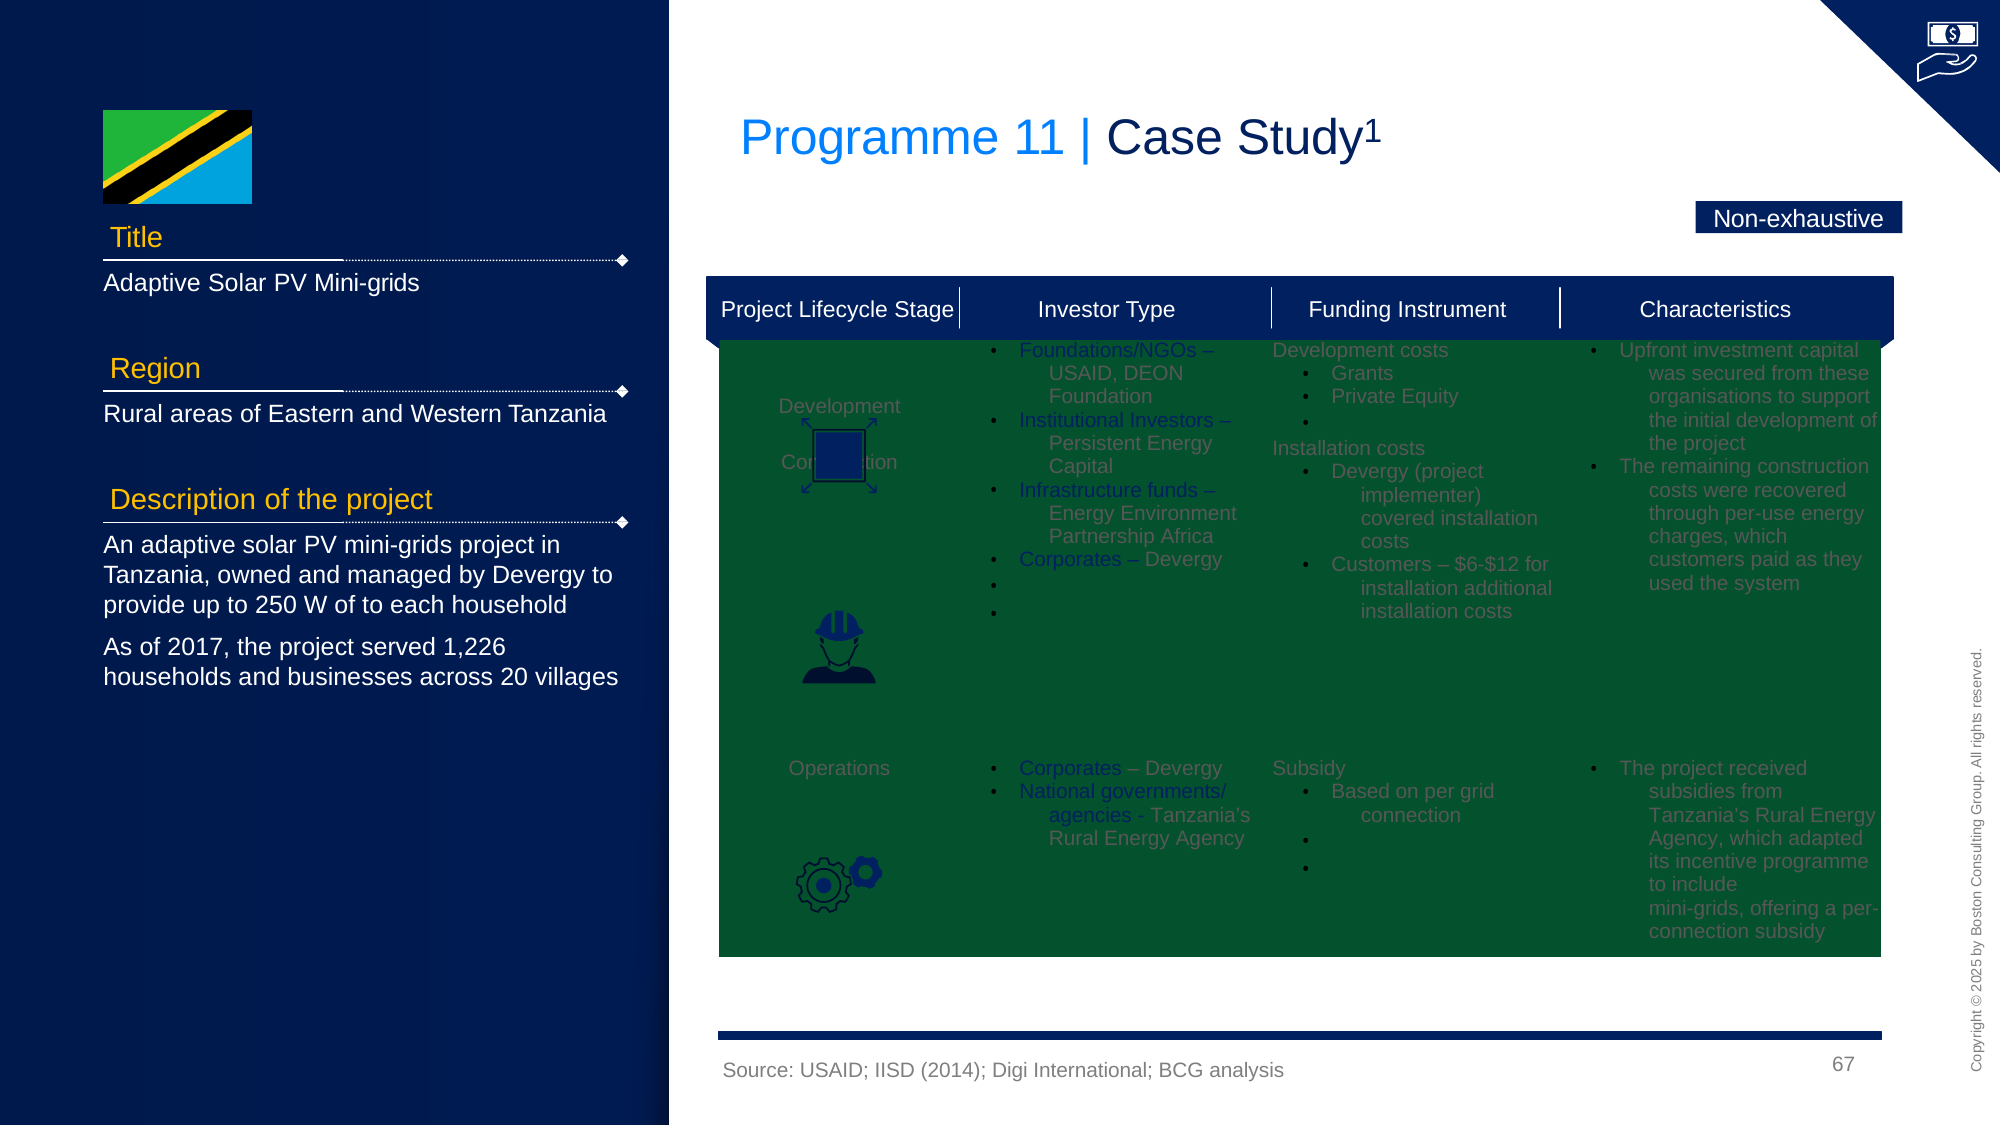

Programme 11 | Case Study1
Non-exhaustive
Title
Adaptive Solar PV Mini-grids
Project Lifecycle Stage
Investor Type
Funding Instrument
Characteristics
| Development | Foundations/NGOs –USAID, DEON Foundation Institutional Investors – Persistent Energy Capital Infrastructure funds – Energy Environment Partnership Africa Corporates – Devergy | Development costs Grants Private Equity Installation costs Devergy (project implementer) covered installation costs Customers – $6-$12 for installation additional installation costs | Upfront investment capital was secured from these organisations to support the initial development of the project The remaining construction costs were recovered through per-use energy charges, which customers paid as they used the system |
| --- | --- | --- | --- |
| Construction | | | |
| Operations | Corporates – Devergy National governments/ agencies - Tanzania’s Rural Energy Agency | Subsidy Based on per grid connection | The project received subsidies from Tanzania’s Rural Energy Agency, which adapted its incentive programme to include mini-grids, offering a per-connection subsidy |
Region
Rural areas of Eastern and Western Tanzania
Description of the project
An adaptive solar PV mini-grids project in Tanzania, owned and managed by Devergy to provide up to 250 W of to each household
As of 2017, the project served 1,226 households and businesses across 20 villages
Source: USAID; IISD (2014); Digi International; BCG analysis